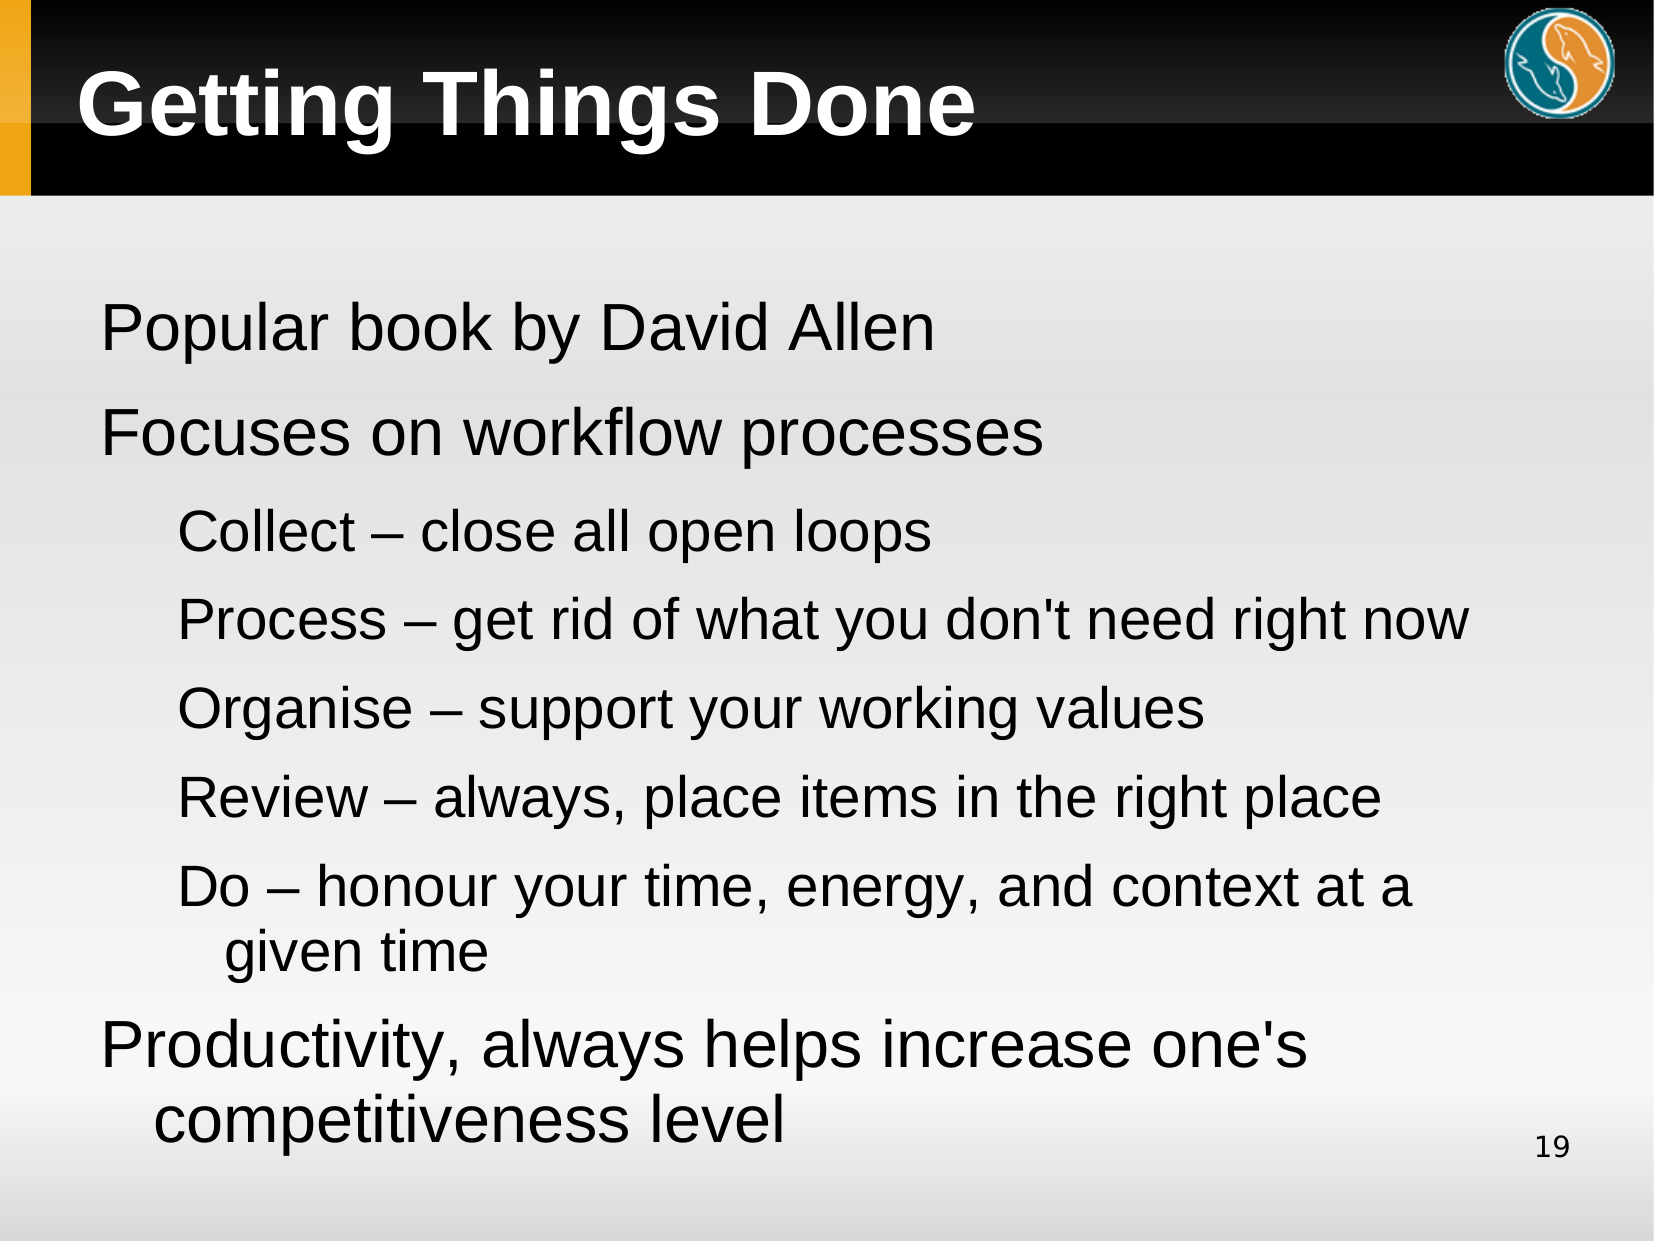

# Getting Things Done
Popular book by David Allen
Focuses on workflow processes
Collect – close all open loops
Process – get rid of what you don't need right now
Organise – support your working values
Review – always, place items in the right place
Do – honour your time, energy, and context at a given time
Productivity, always helps increase one's competitiveness level
19